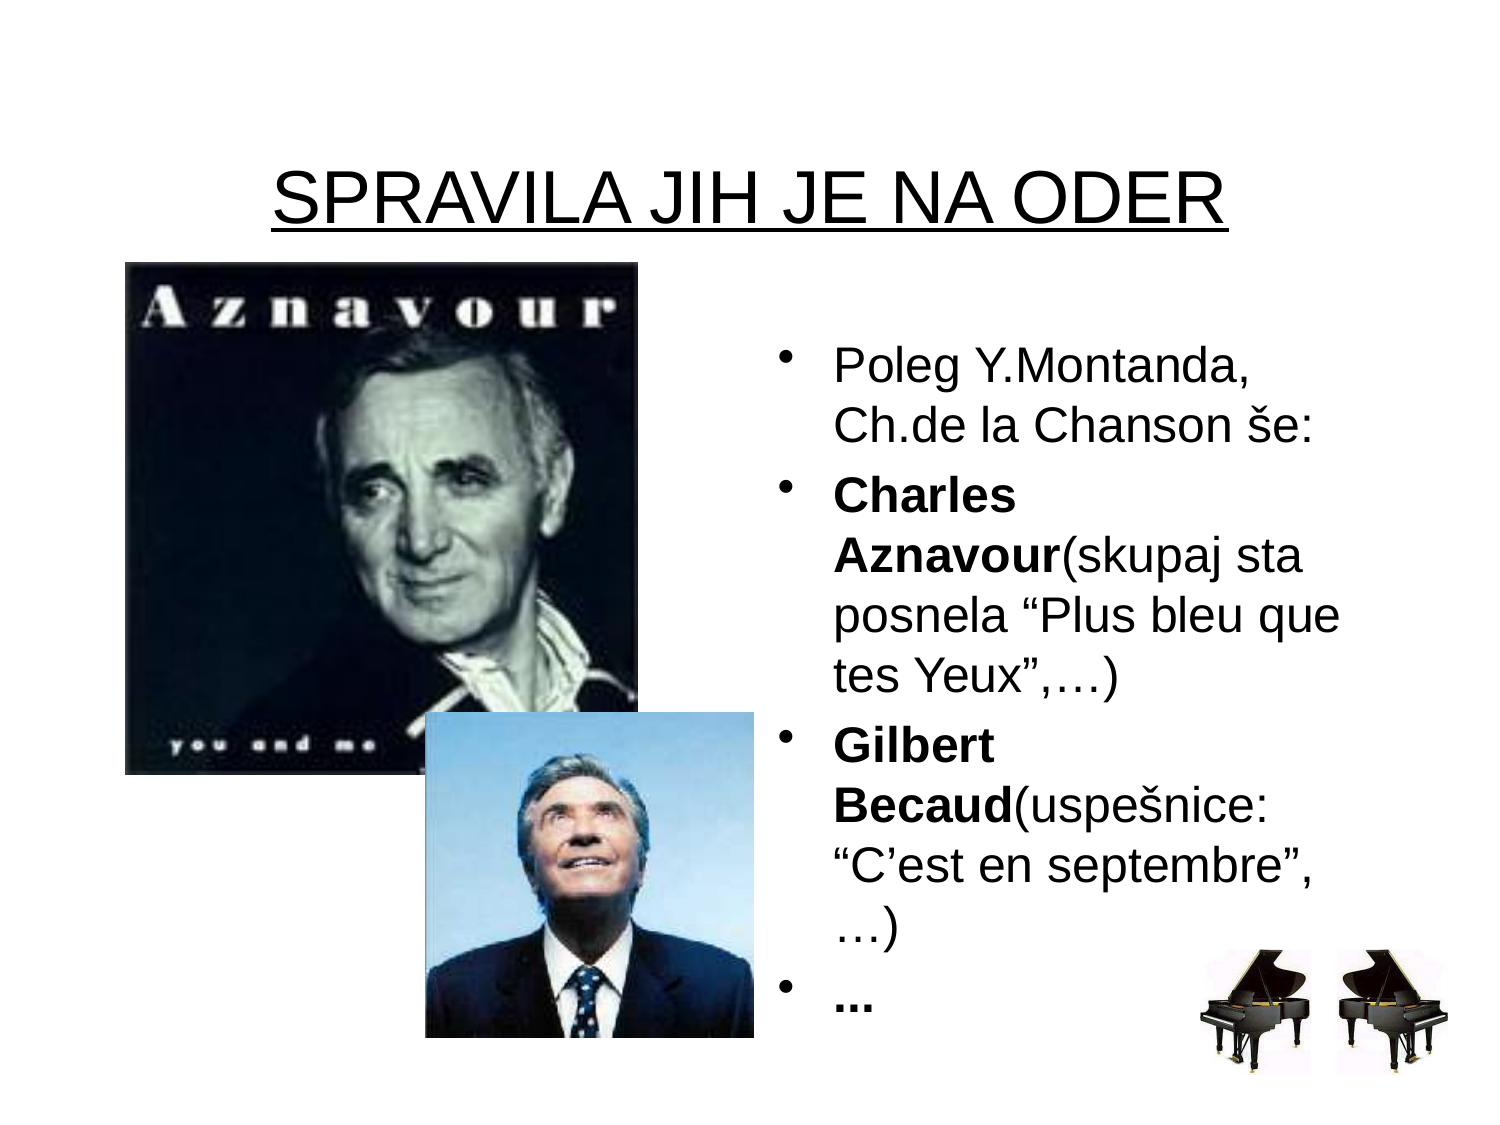

# SPRAVILA JIH JE NA ODER
Poleg Y.Montanda, Ch.de la Chanson še:
Charles Aznavour(skupaj sta posnela “Plus bleu que tes Yeux”,…)
Gilbert Becaud(uspešnice: “C’est en septembre”,…)
...